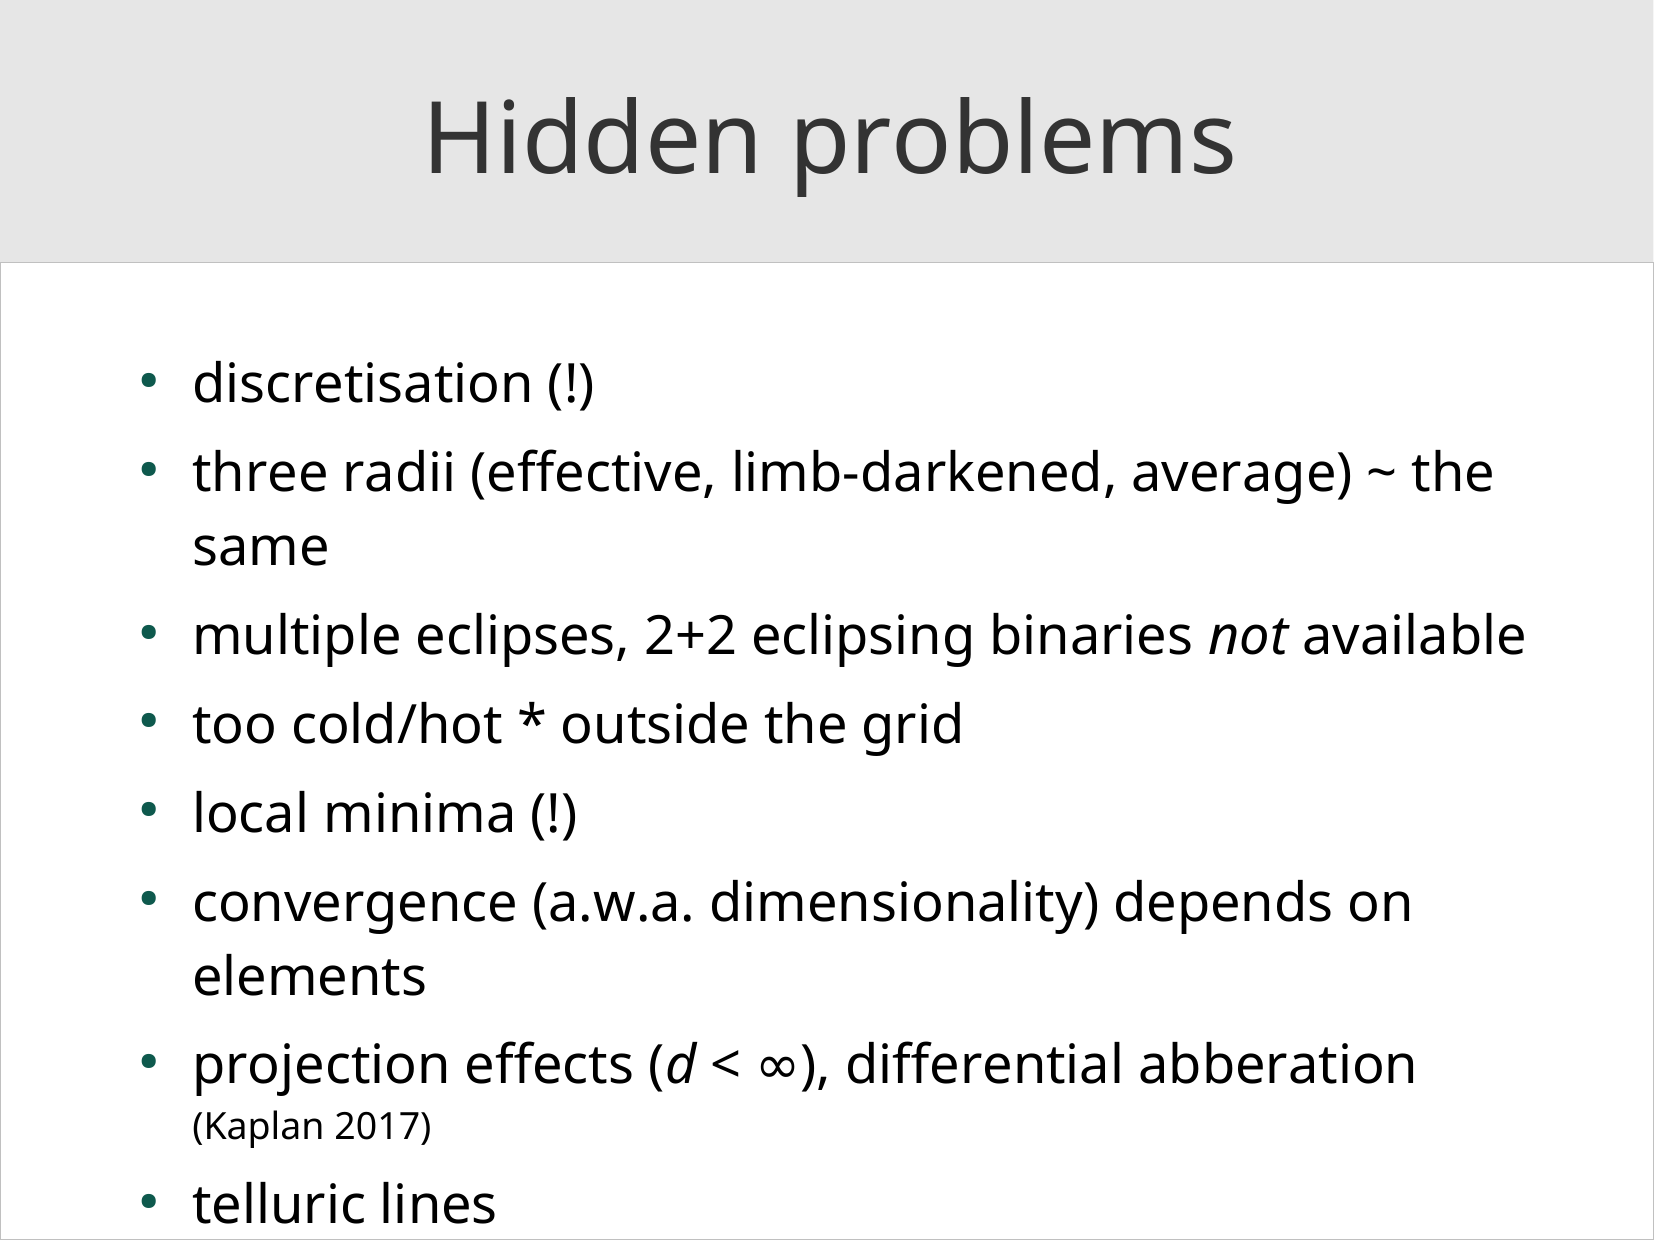

# Hidden problems
discretisation (!)
three radii (effective, limb-darkened, average) ~ the same
multiple eclipses, 2+2 eclipsing binaries not available
too cold/hot * outside the grid
local minima (!)
convergence (a.w.a. dimensionality) depends on elements
projection effects (d < ∞), differential abberation (Kaplan 2017)
telluric lines
strong emission lines, CSM, ...